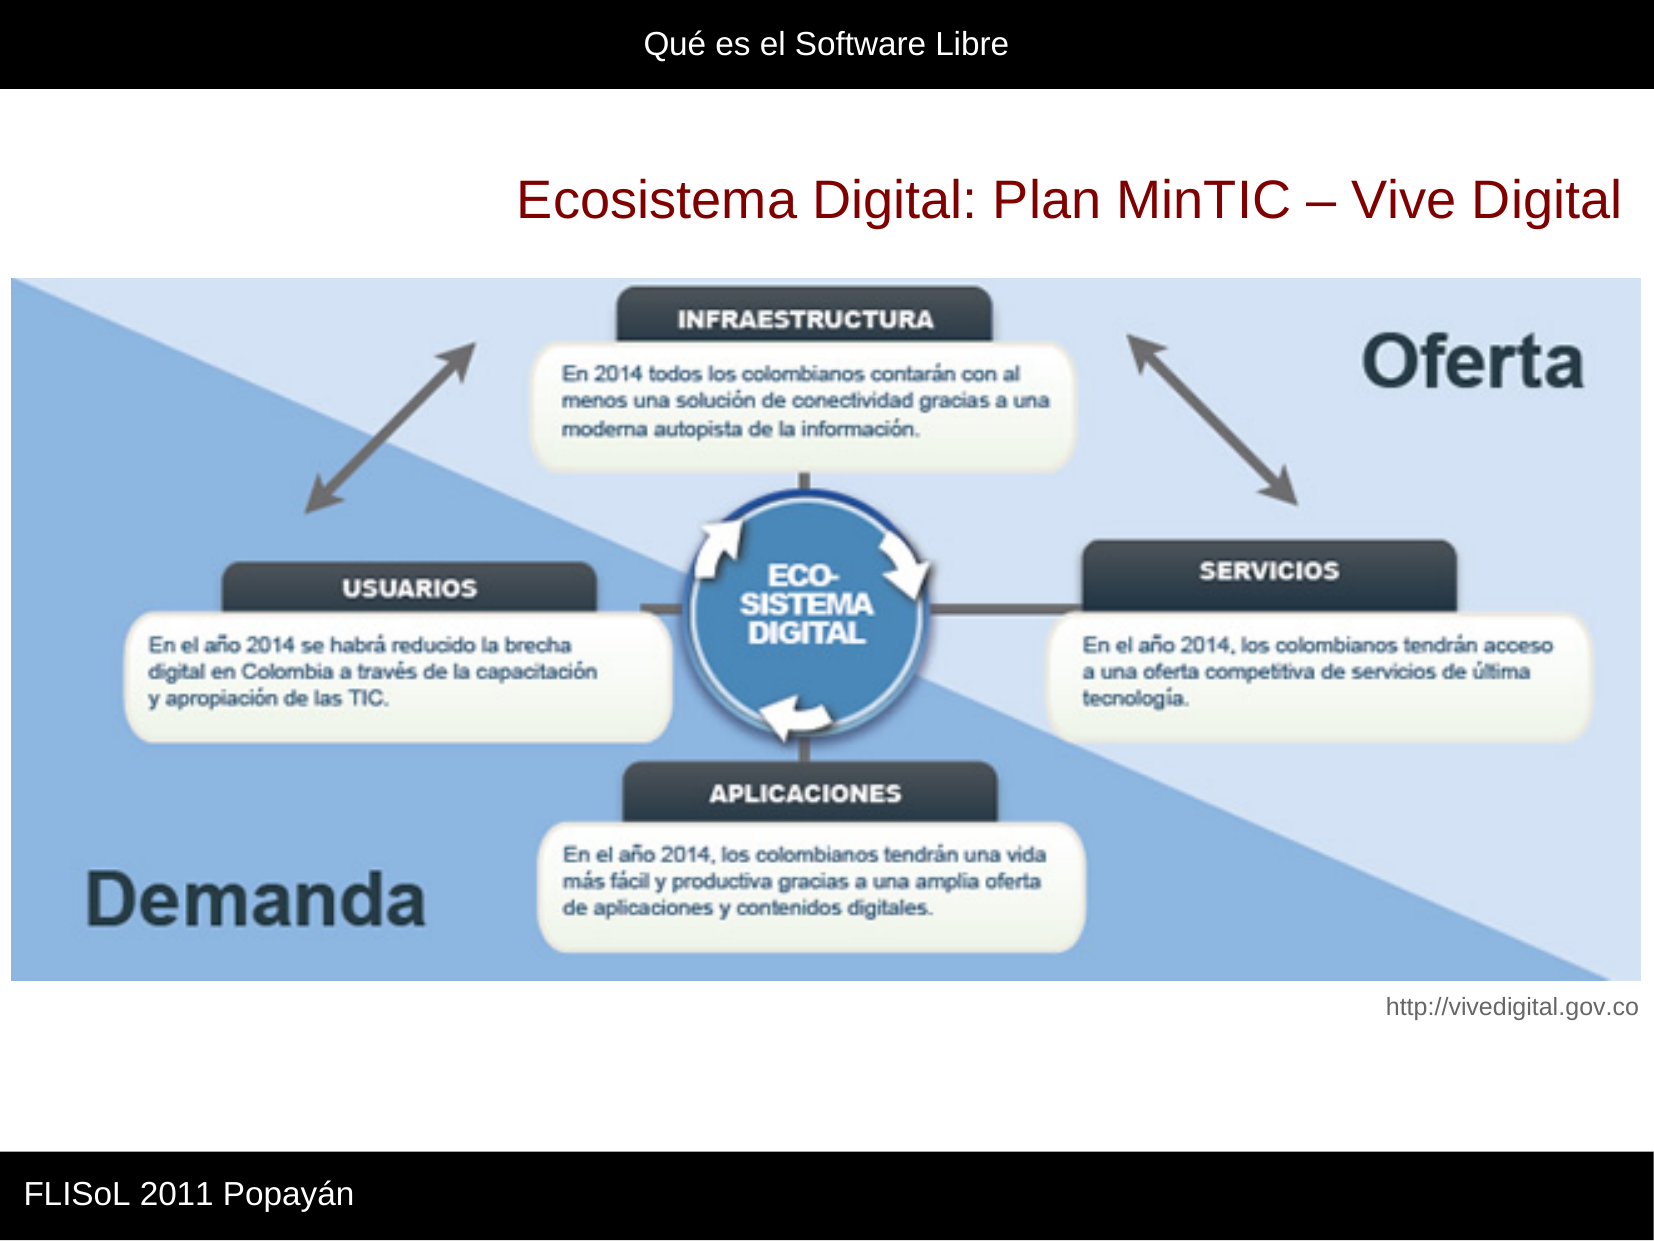

# Ecosistema Digital: Plan MinTIC – Vive Digital
http://vivedigital.gov.co